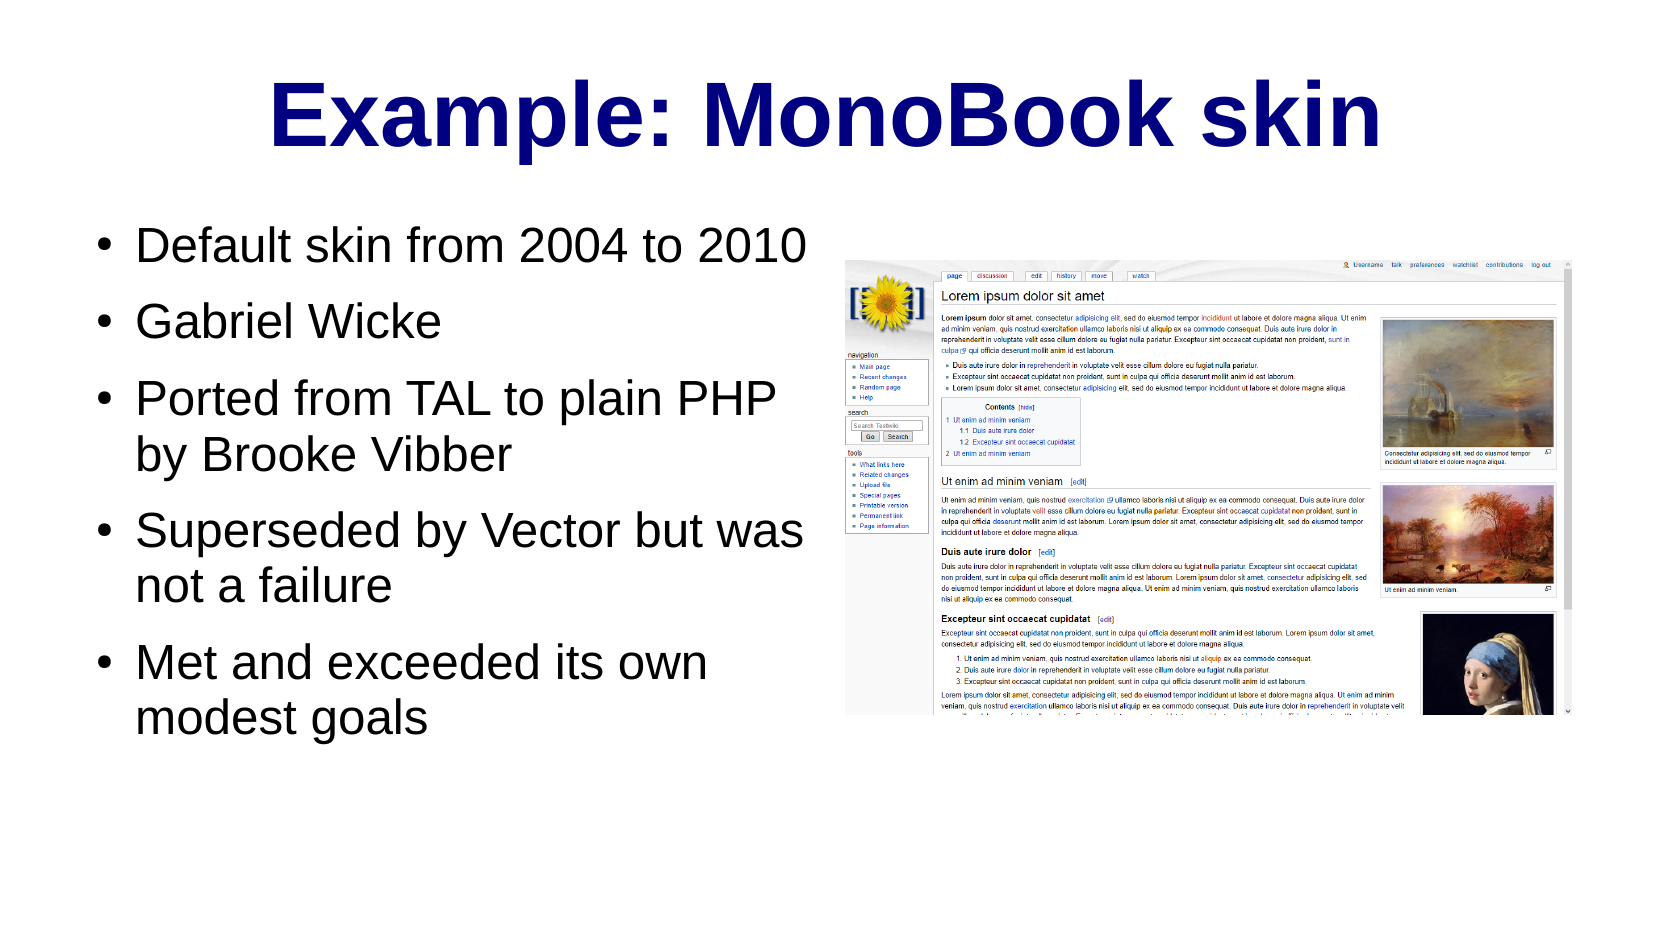

# Example: MonoBook skin
Default skin from 2004 to 2010
Gabriel Wicke
Ported from TAL to plain PHP by Brooke Vibber
Superseded by Vector but was not a failure
Met and exceeded its own modest goals